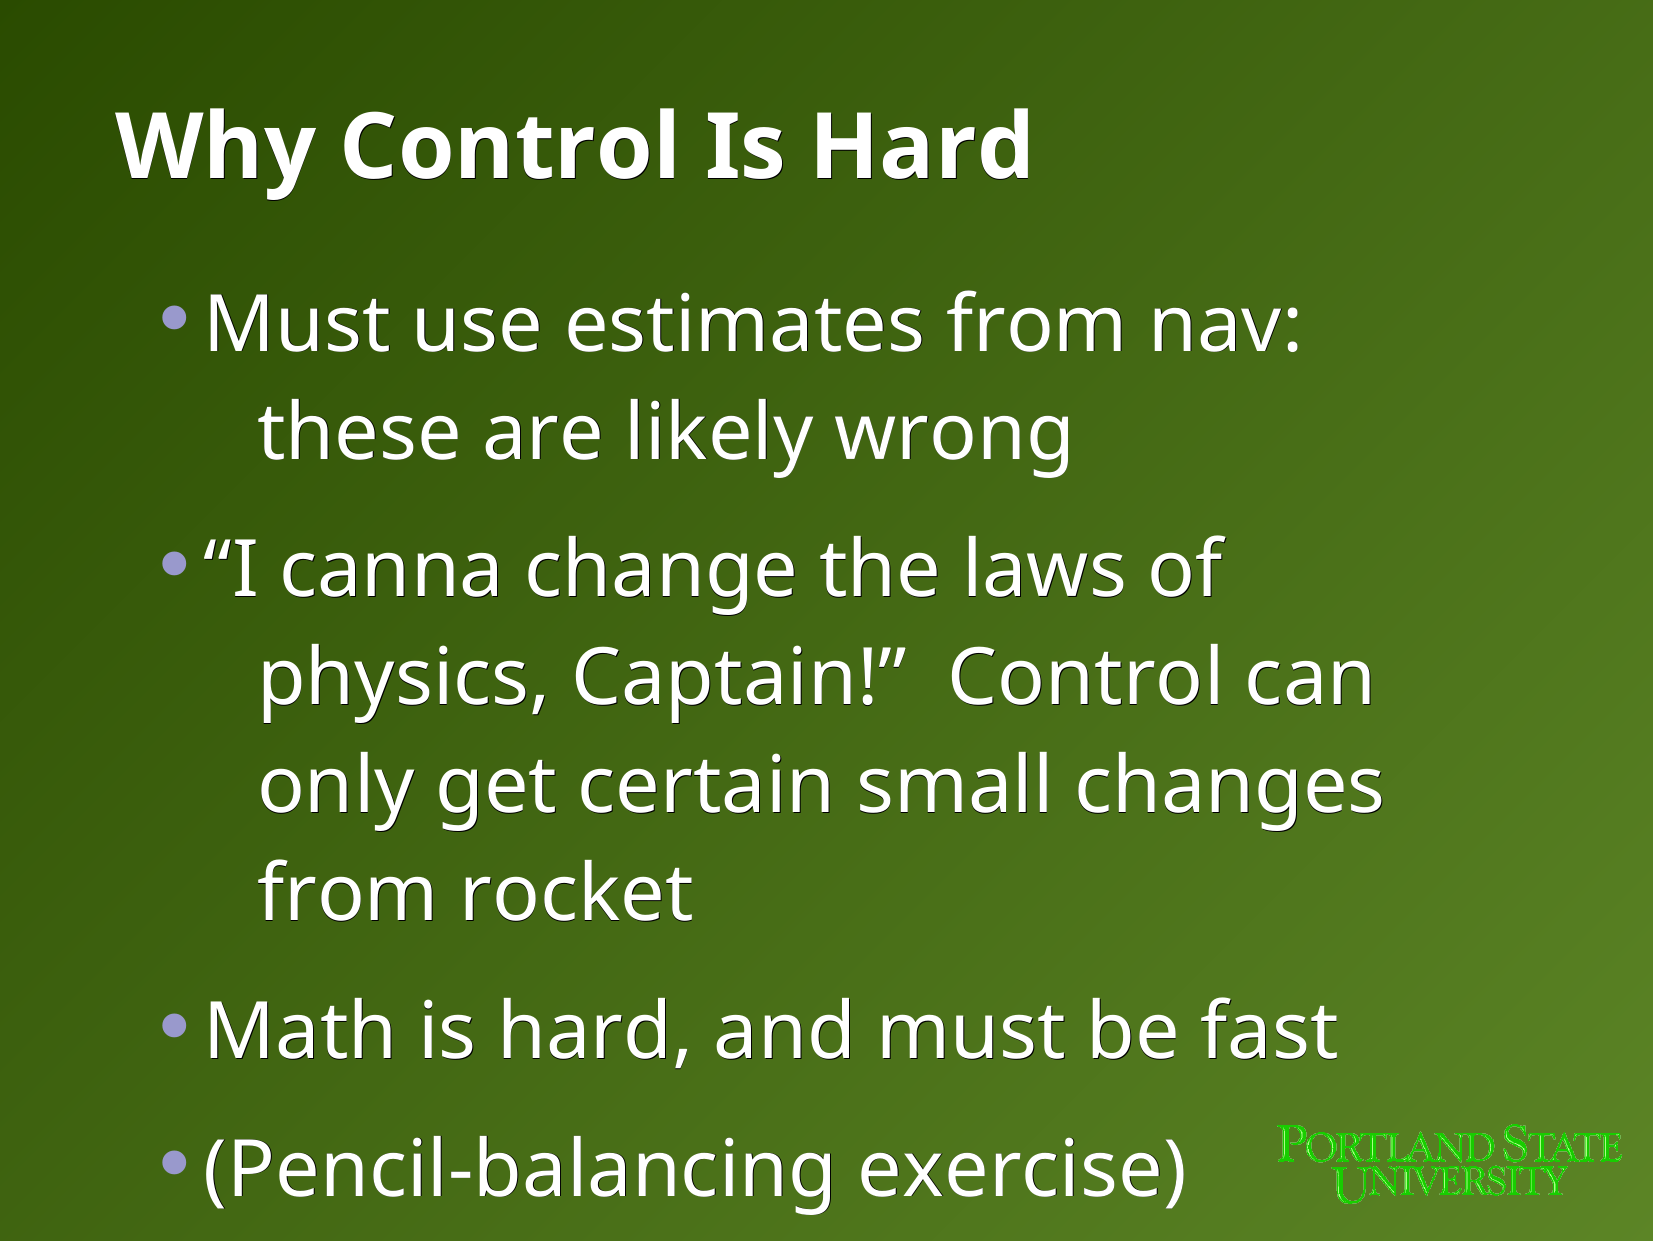

# Why Control Is Hard
Must use estimates from nav:
these are likely wrong
“I canna change the laws of physics, Captain!” Control can only get certain small changes from rocket
Math is hard, and must be fast
(Pencil-balancing exercise)